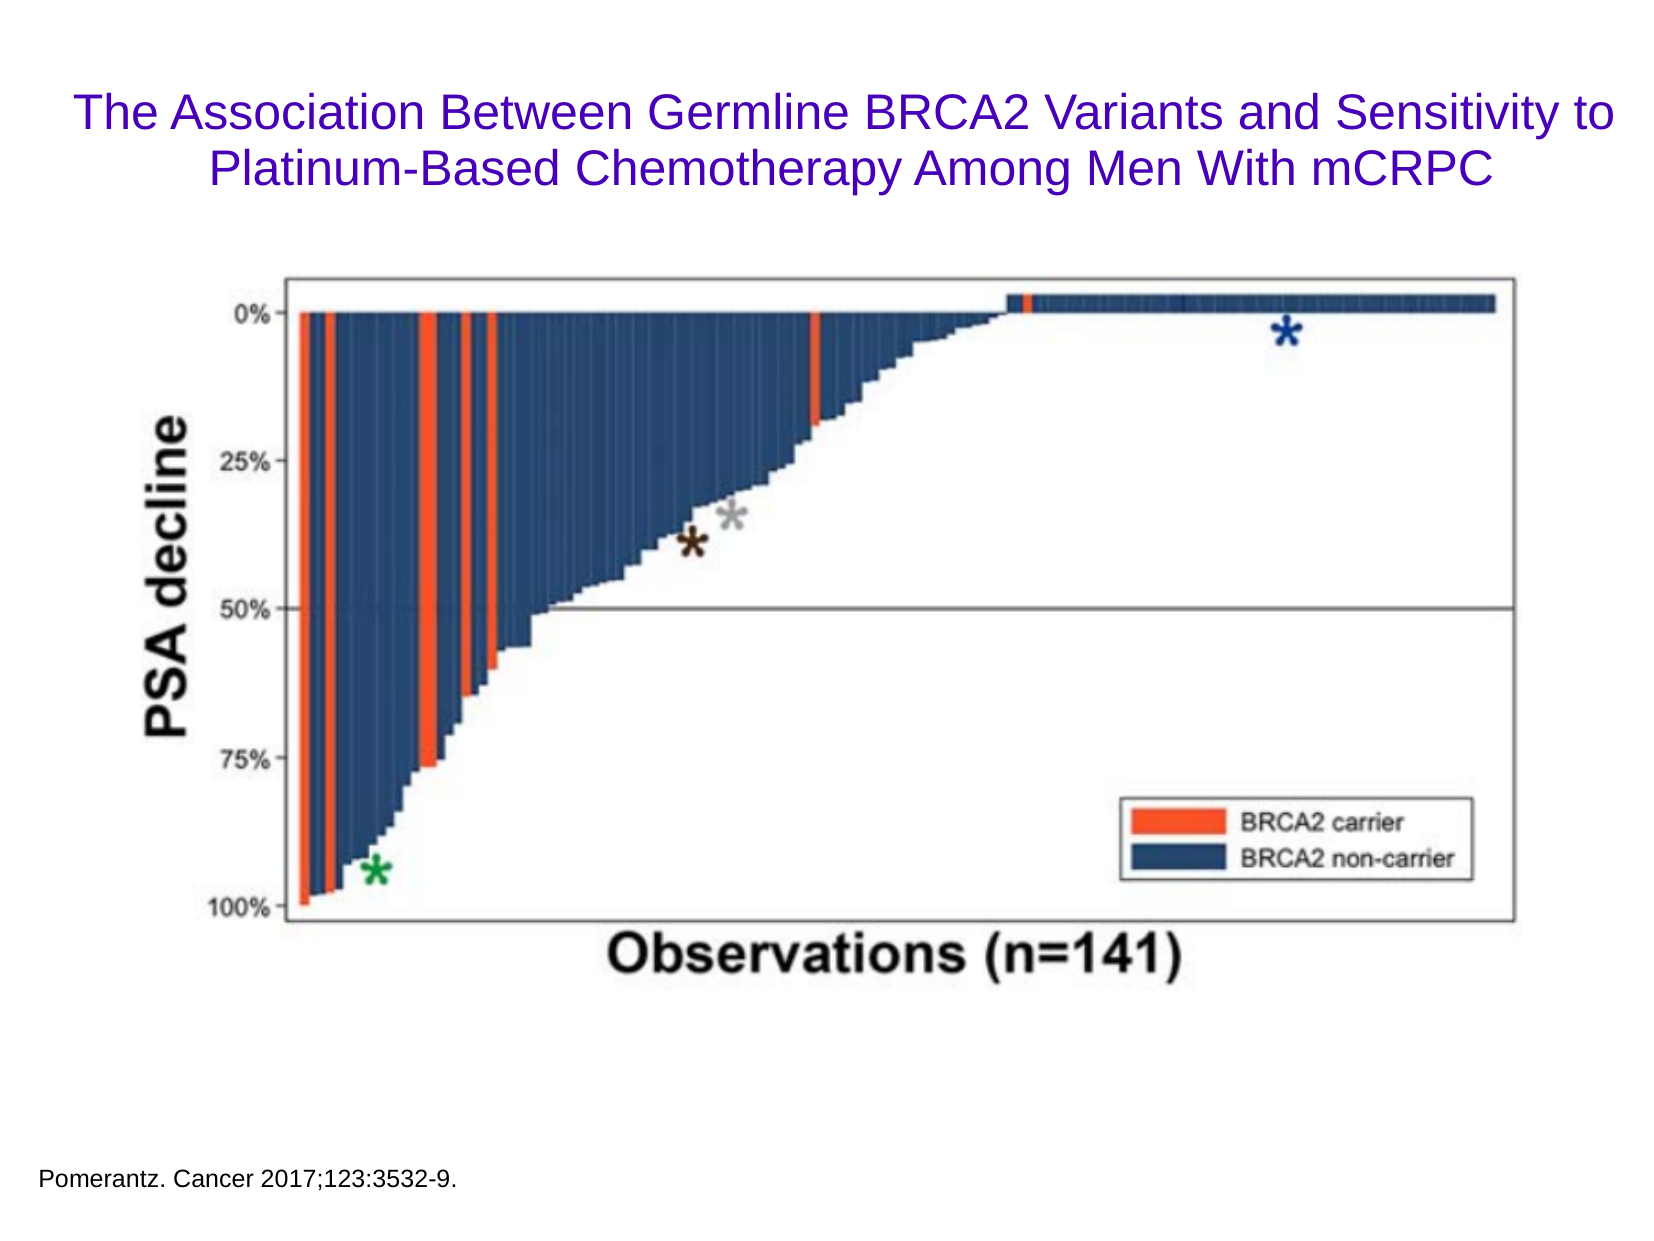

The Association Between Germline BRCA2 Variants and Sensitivity to
Platinum-Based Chemotherapy Among Men With mCRPC
Pomerantz. Cancer 2017;123:3532-9.